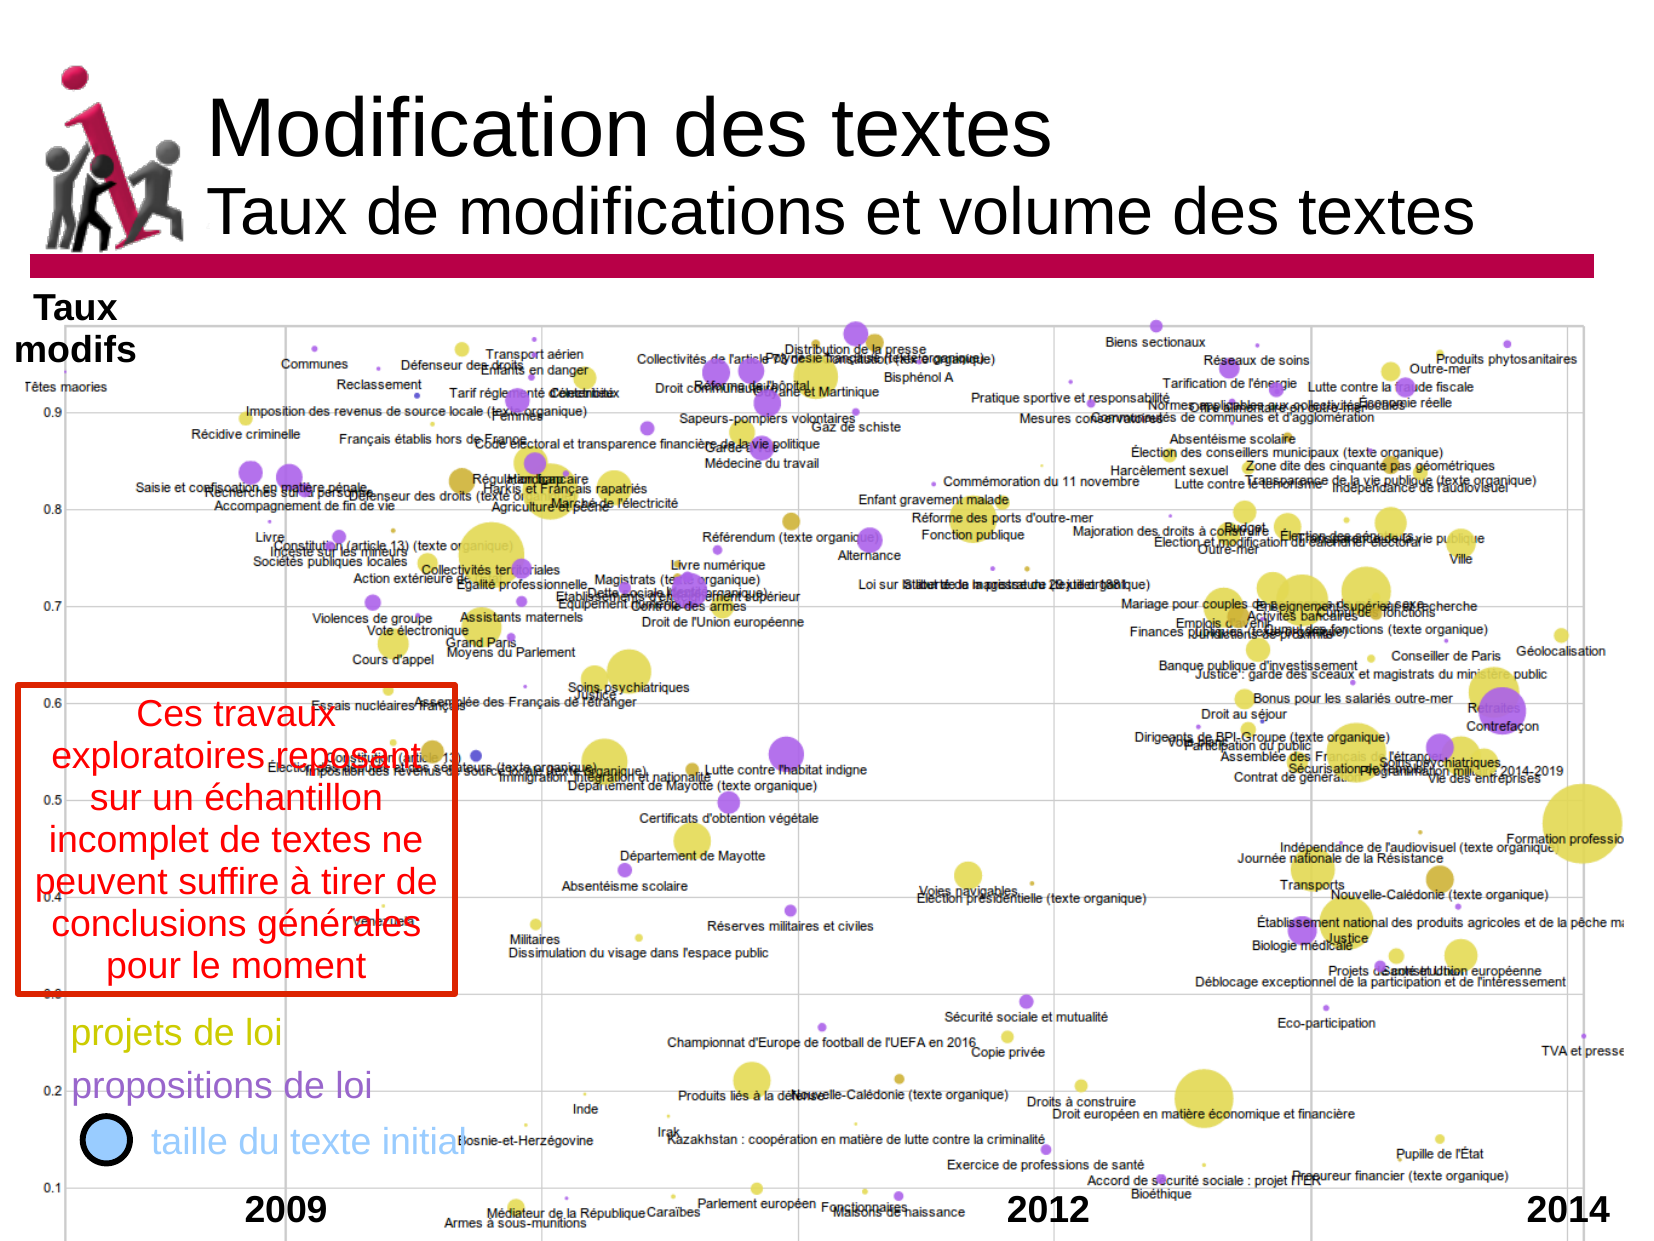

# Modification des textes Taux de modifications et volume des textes
Taux
modifs
Ces travaux exploratoires reposant sur un échantillon incomplet de textes ne peuvent suffire à tirer de conclusions générales pour le moment
projets de loi
propositions de loi
taille du texte initial
24
2009
2012
2014